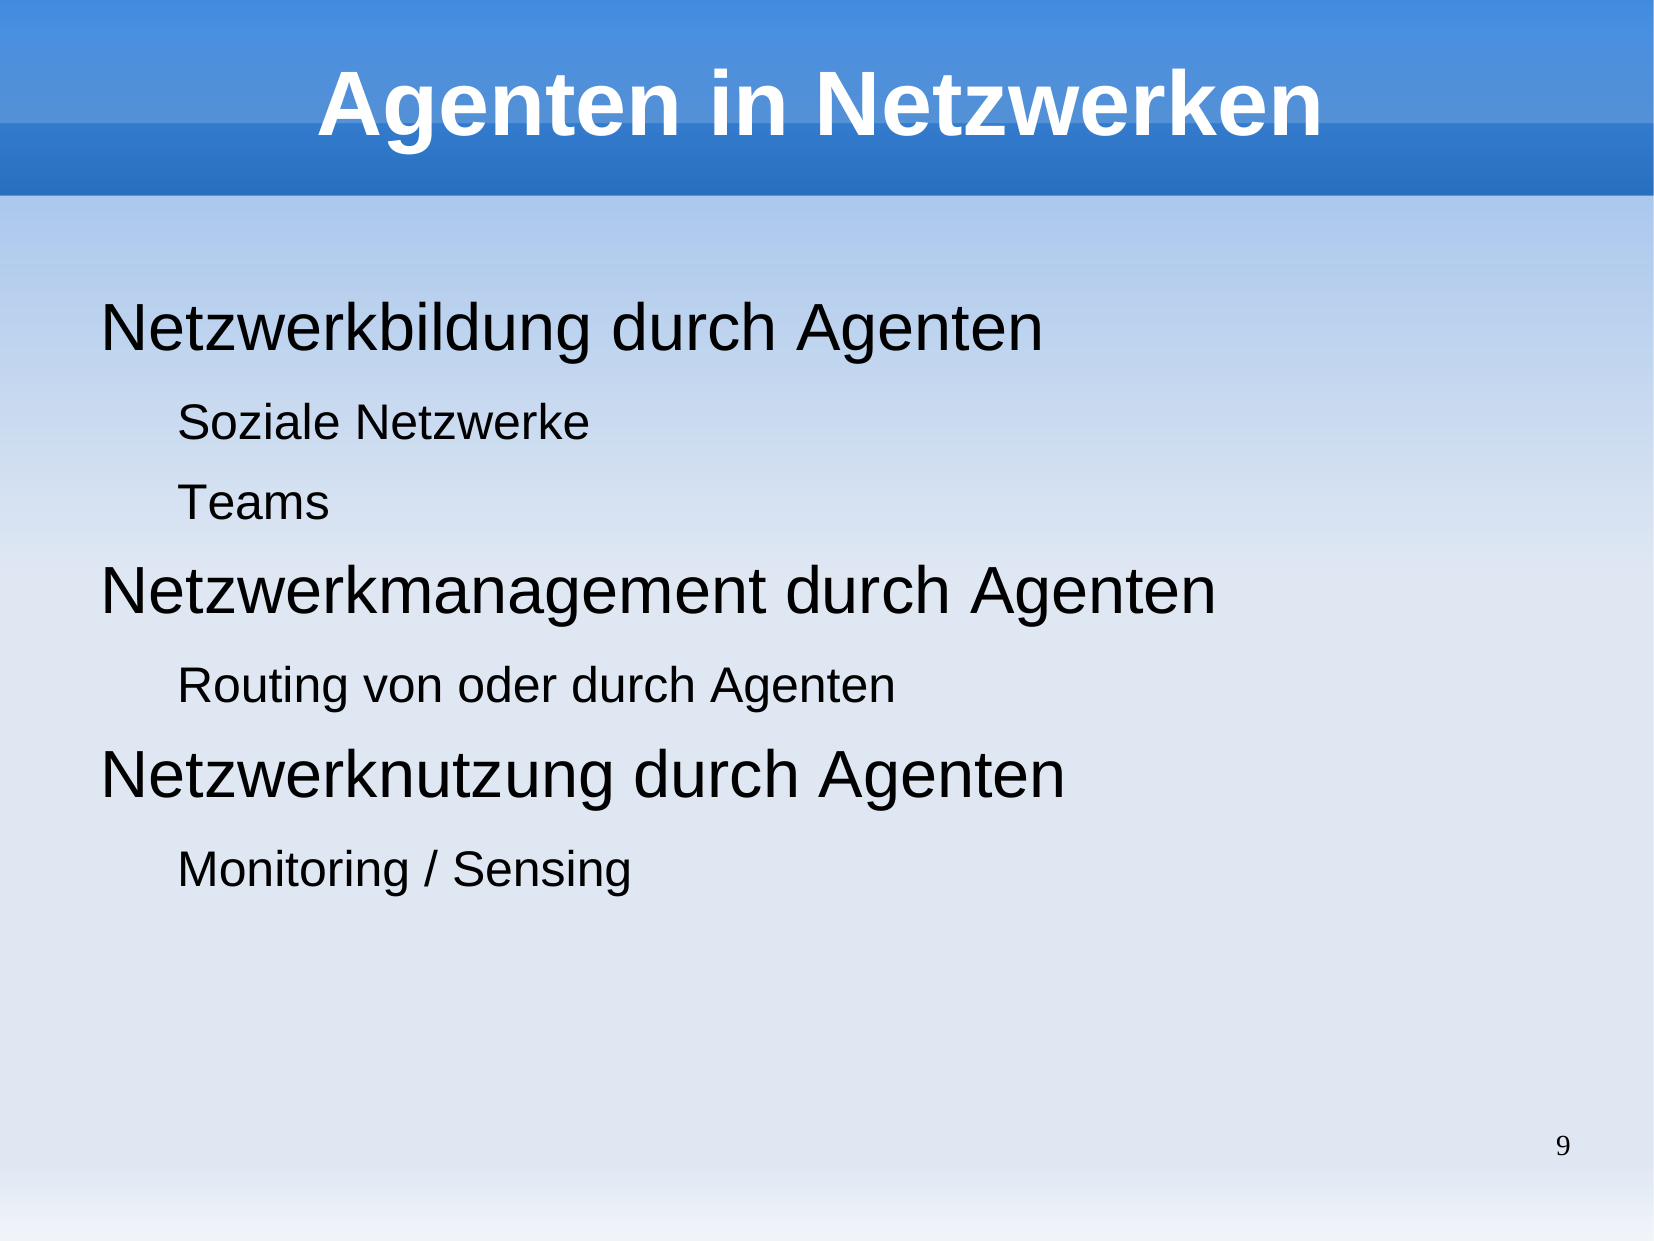

# Agenten in Netzwerken
Netzwerkbildung durch Agenten
Soziale Netzwerke
Teams
Netzwerkmanagement durch Agenten
Routing von oder durch Agenten
Netzwerknutzung durch Agenten
Monitoring / Sensing
9